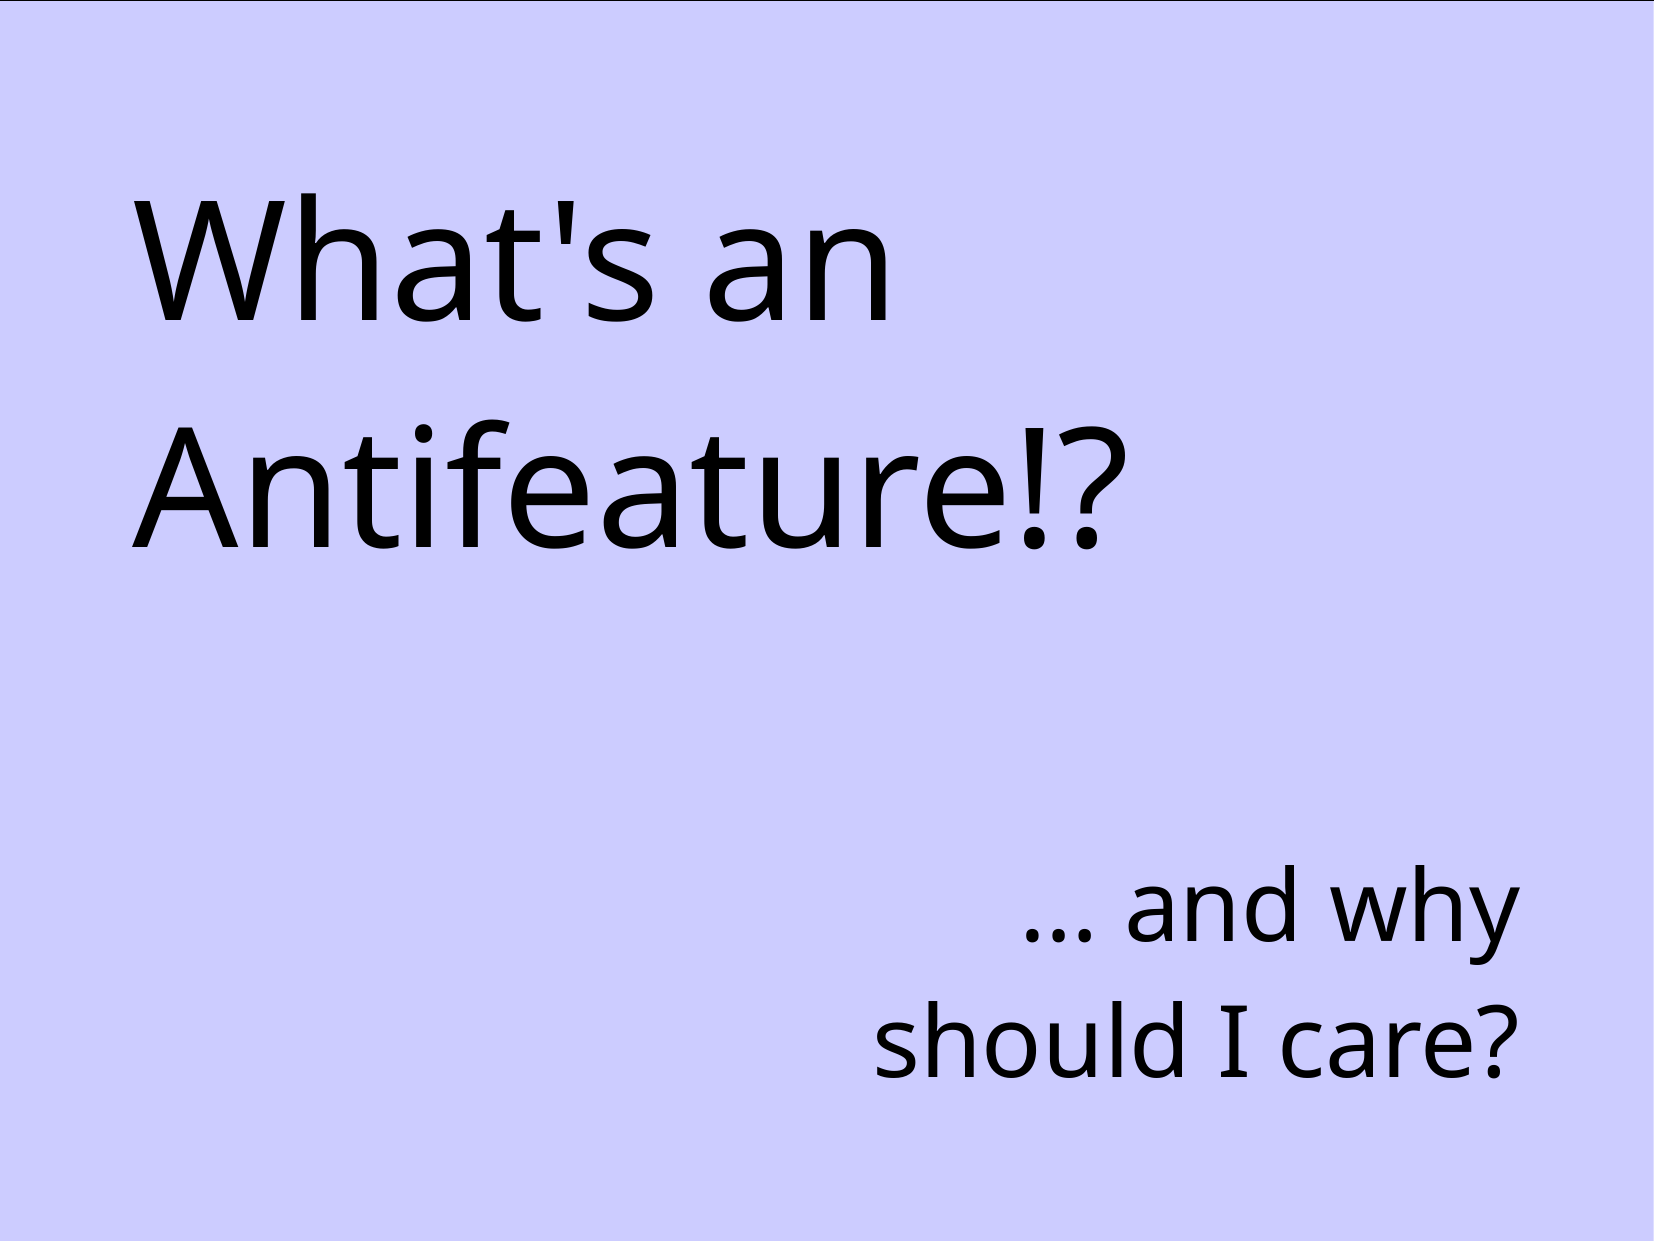

What's an Antifeature!?
… and why
should I care?